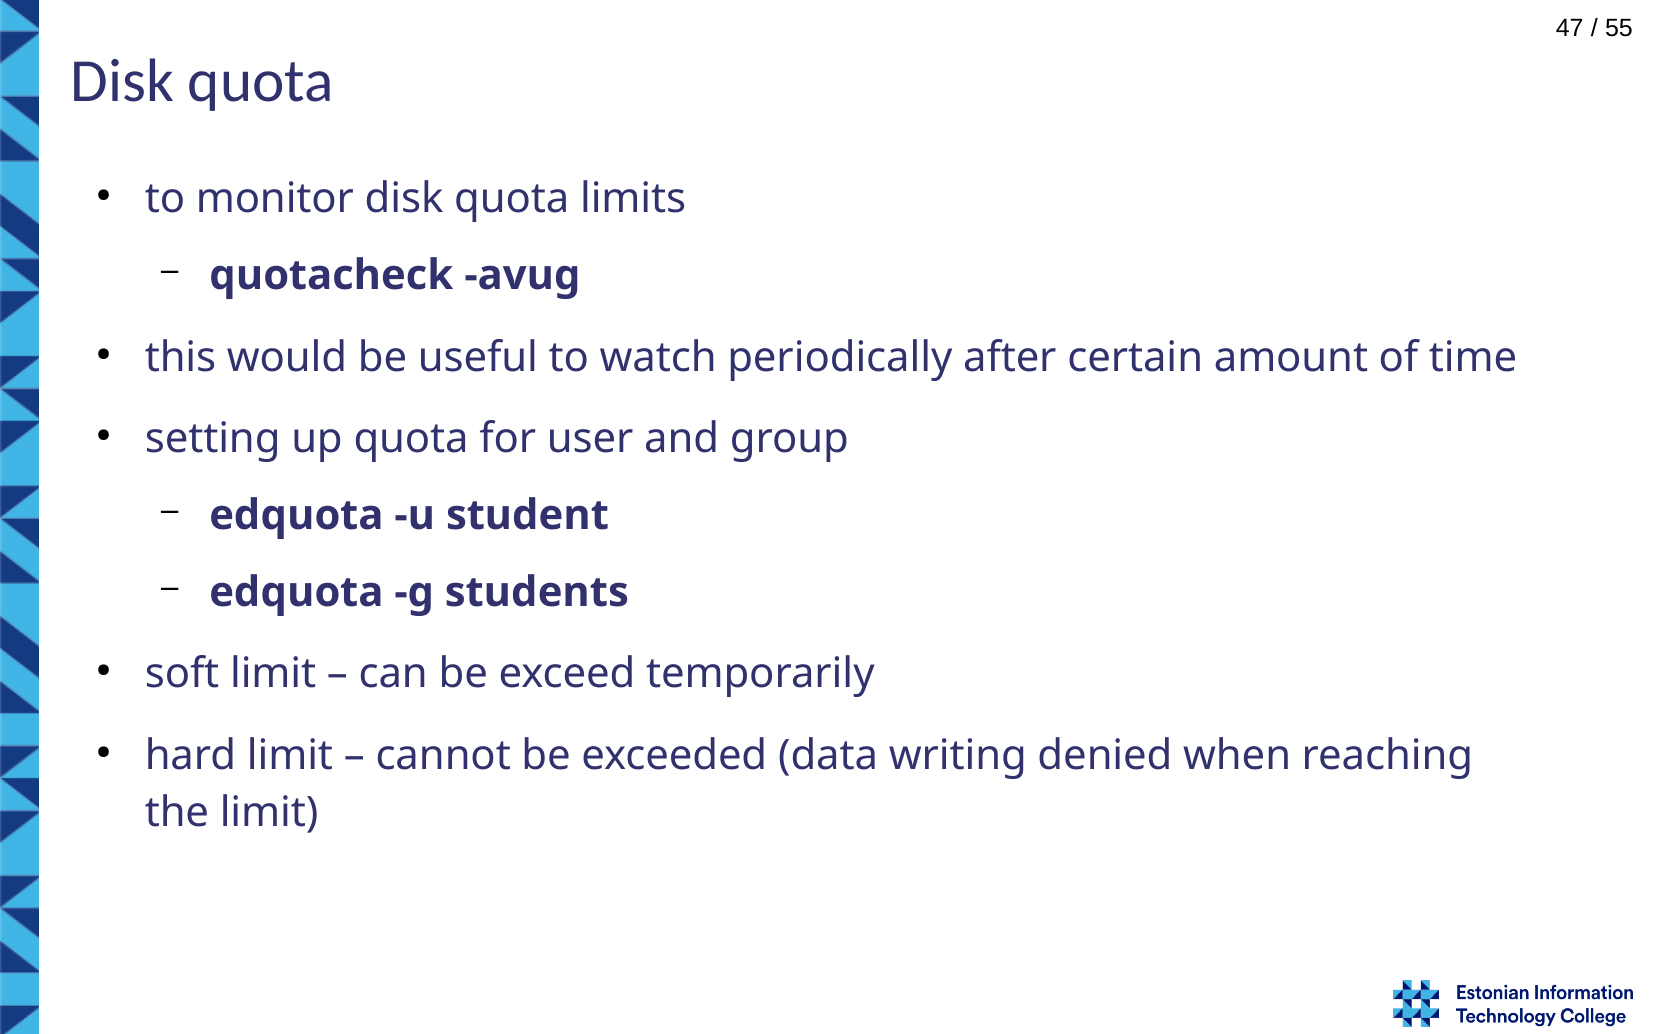

# Disk quota
to monitor disk quota limits
quotacheck -avug
this would be useful to watch periodically after certain amount of time
setting up quota for user and group
edquota -u student
edquota -g students
soft limit – can be exceed temporarily
hard limit – cannot be exceeded (data writing denied when reaching the limit)